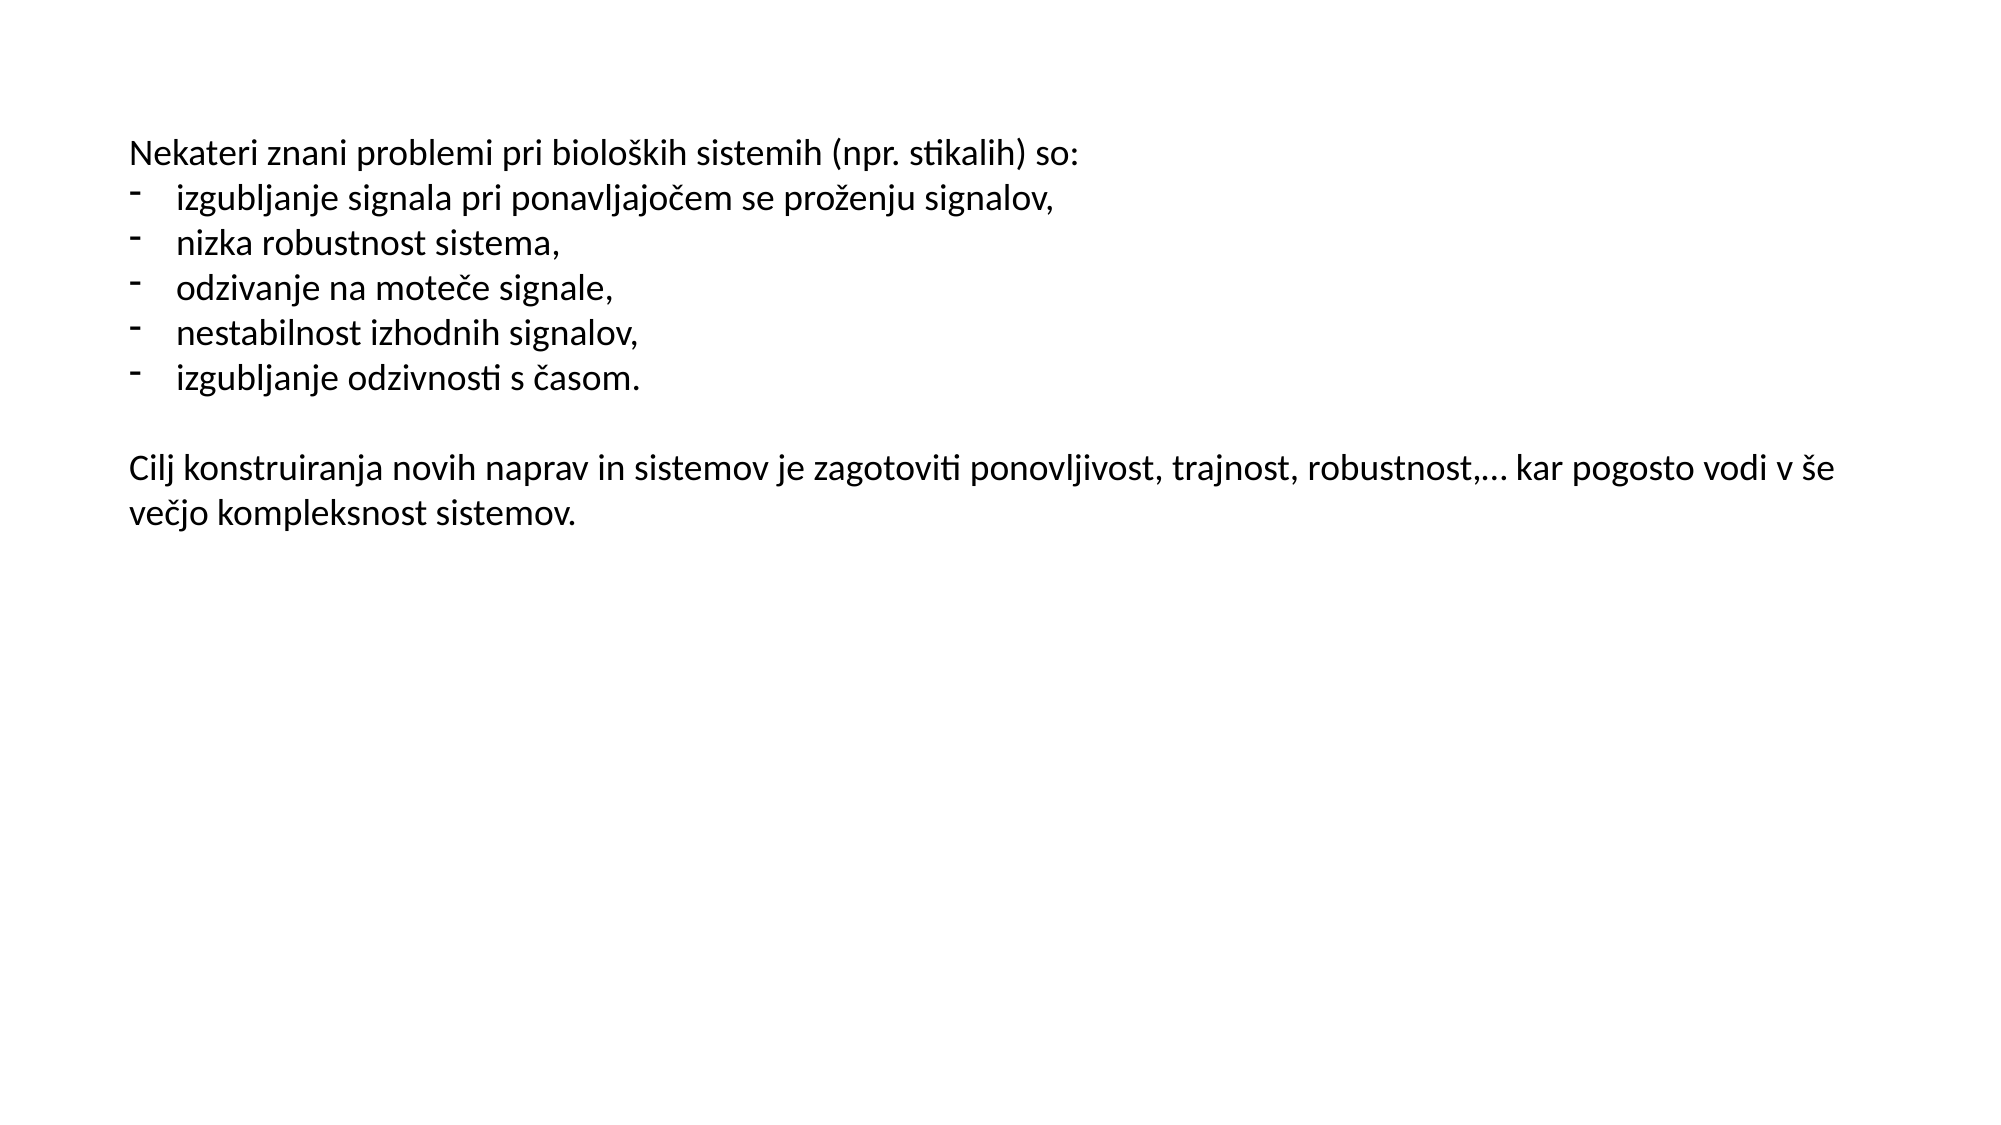

Nekateri znani problemi pri bioloških sistemih (npr. stikalih) so:
izgubljanje signala pri ponavljajočem se proženju signalov,
nizka robustnost sistema,
odzivanje na moteče signale,
nestabilnost izhodnih signalov,
izgubljanje odzivnosti s časom.
Cilj konstruiranja novih naprav in sistemov je zagotoviti ponovljivost, trajnost, robustnost,… kar pogosto vodi v še večjo kompleksnost sistemov.